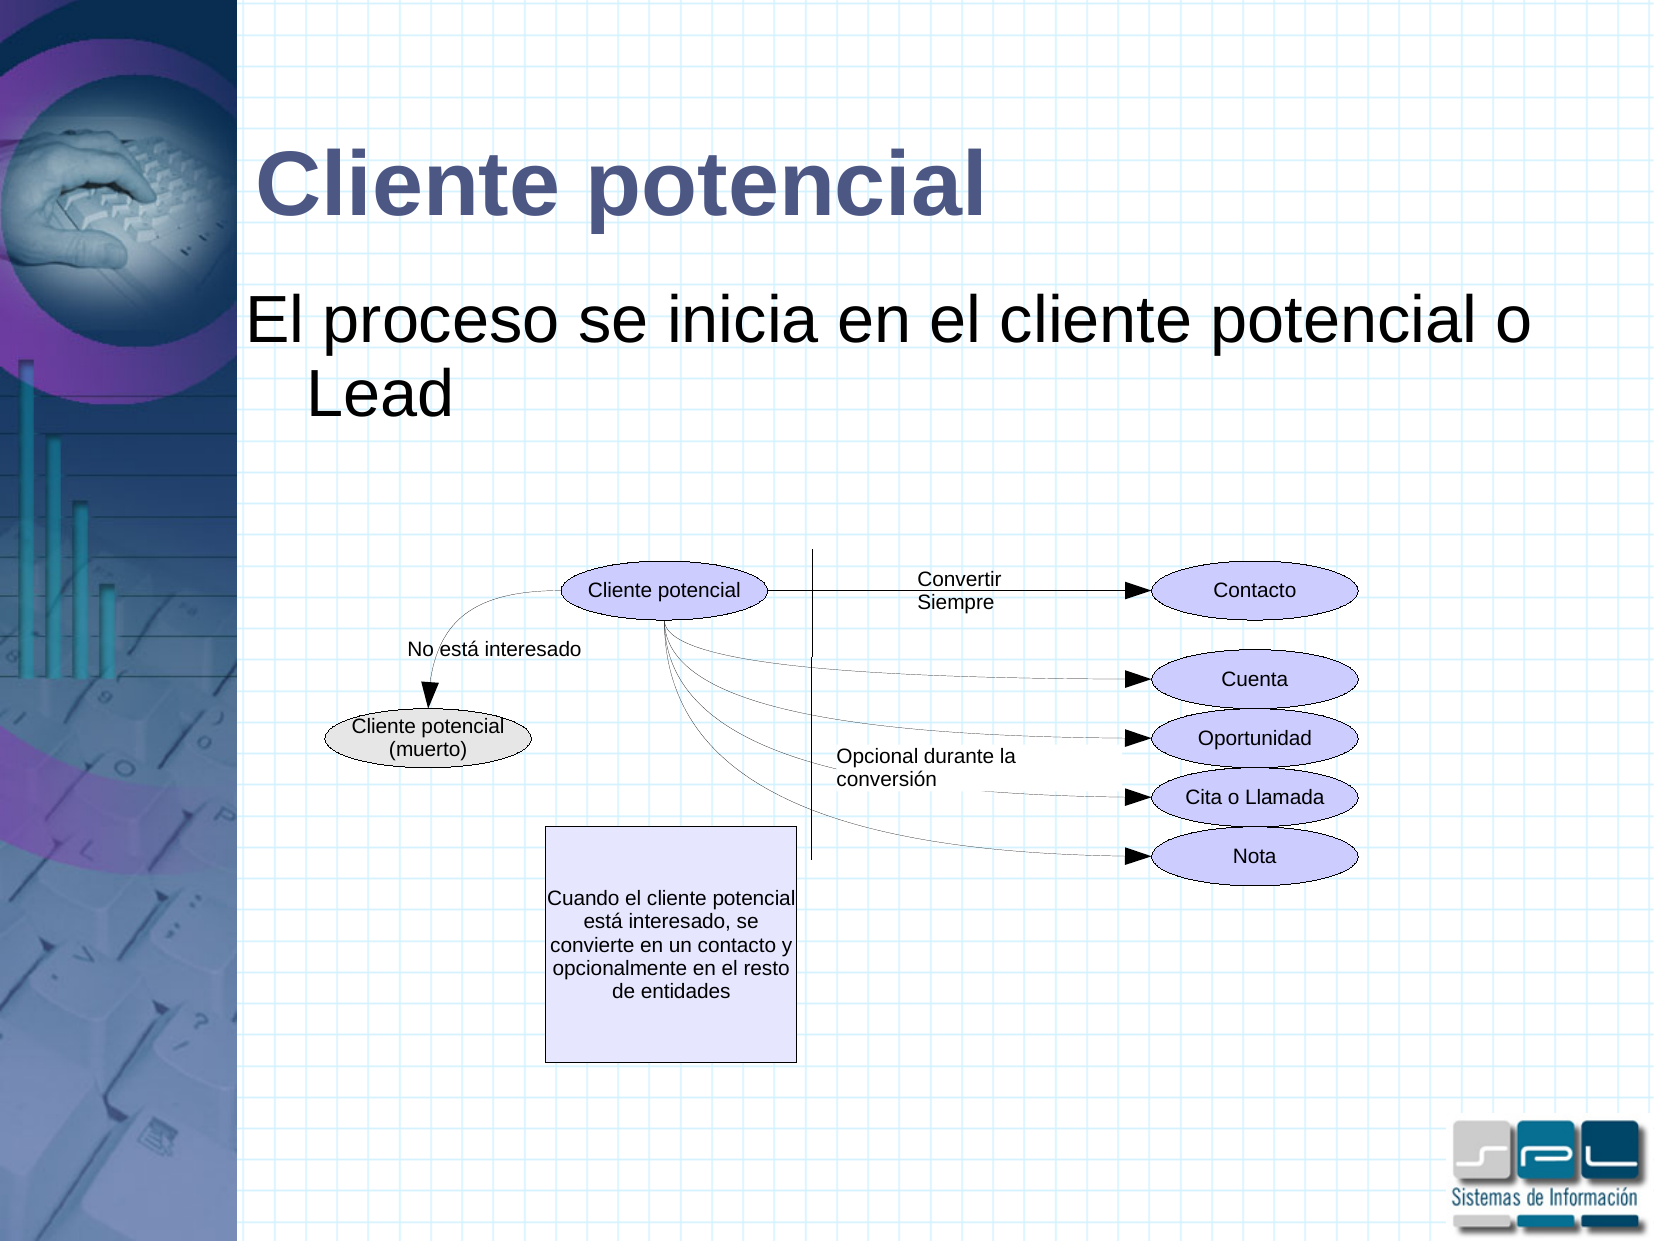

# Cliente potencial
El proceso se inicia en el cliente potencial o Lead
Cliente potencial
Contacto
Cuenta
Cliente potencial
(muerto)
Oportunidad
Opcional durante la conversión
Cita o Llamada
Cuando el cliente potencial está interesado, se convierte en un contacto y opcionalmente en el resto de entidades
Nota